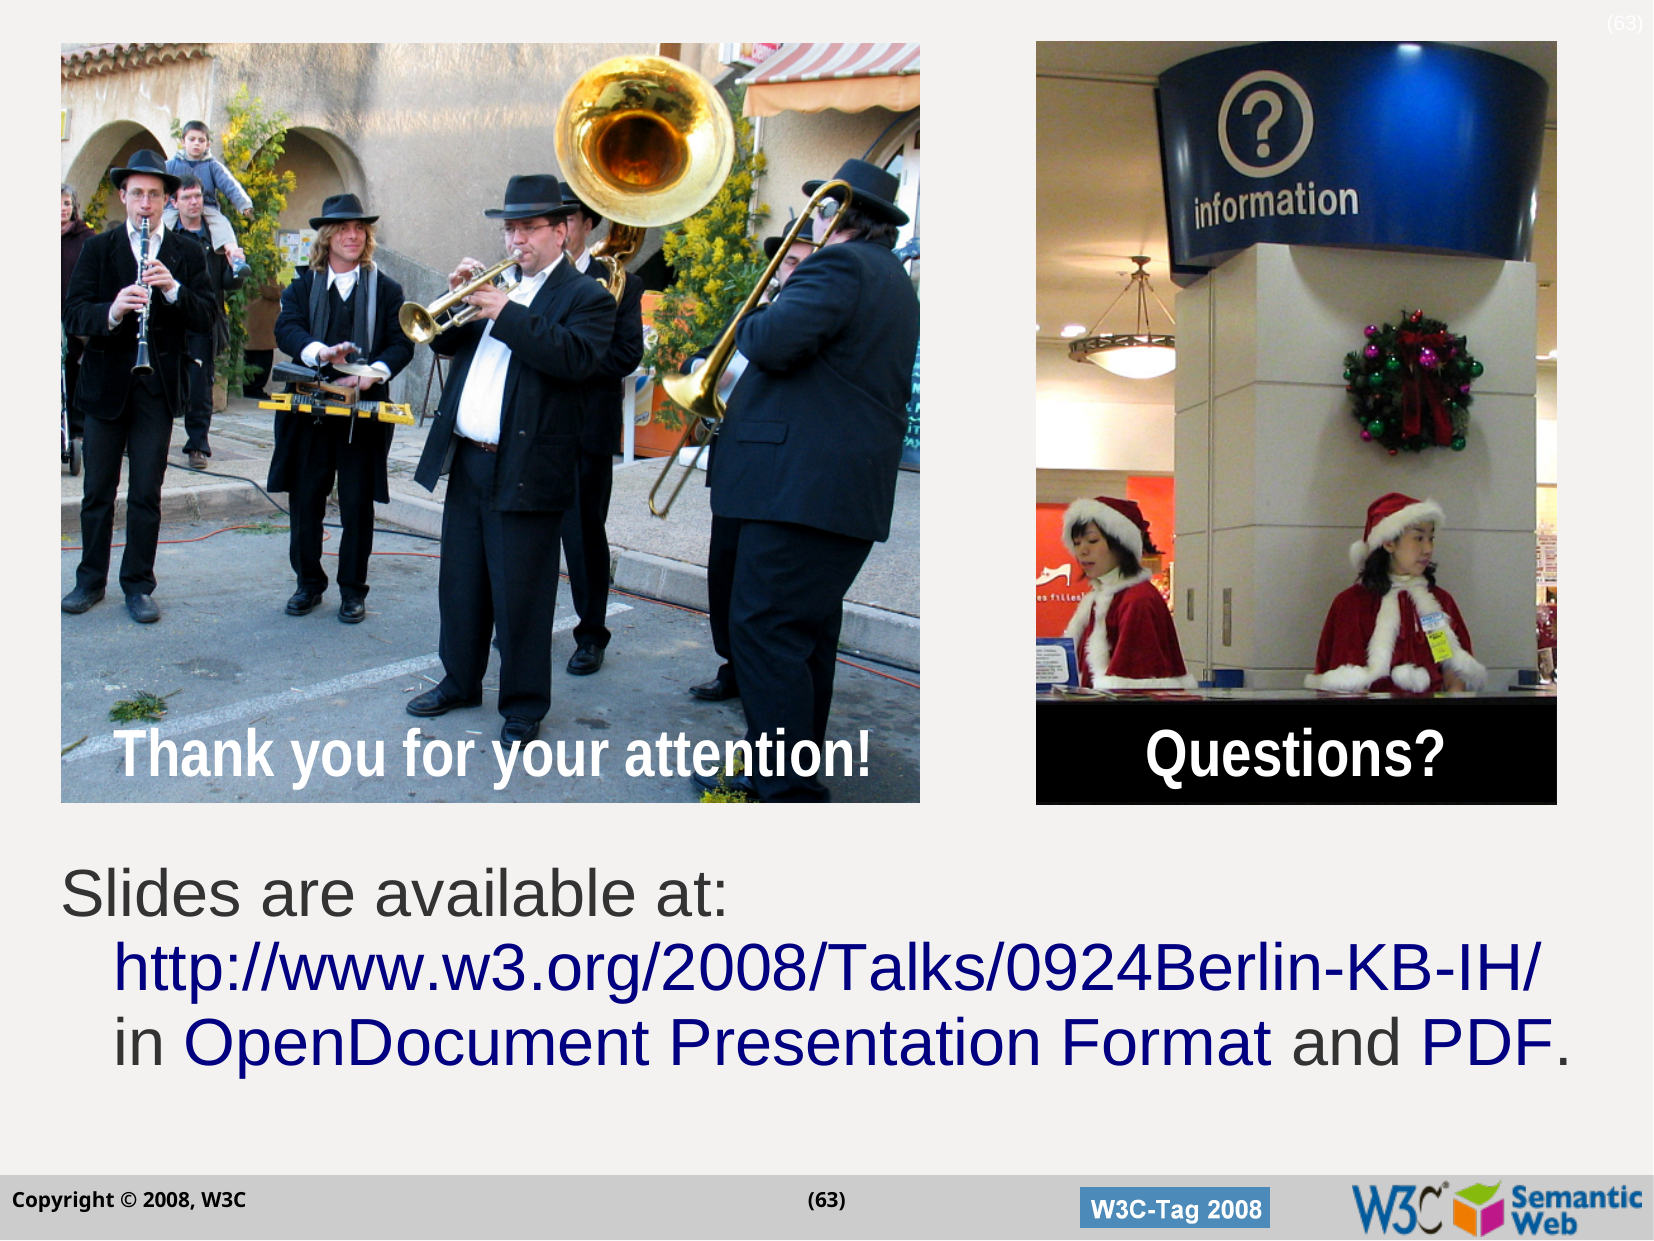

Questions?
Thank you for your attention!
# Slides are available at: http://www.w3.org/2008/Talks/0924Berlin-KB-IH/ in OpenDocument Presentation Format and PDF.